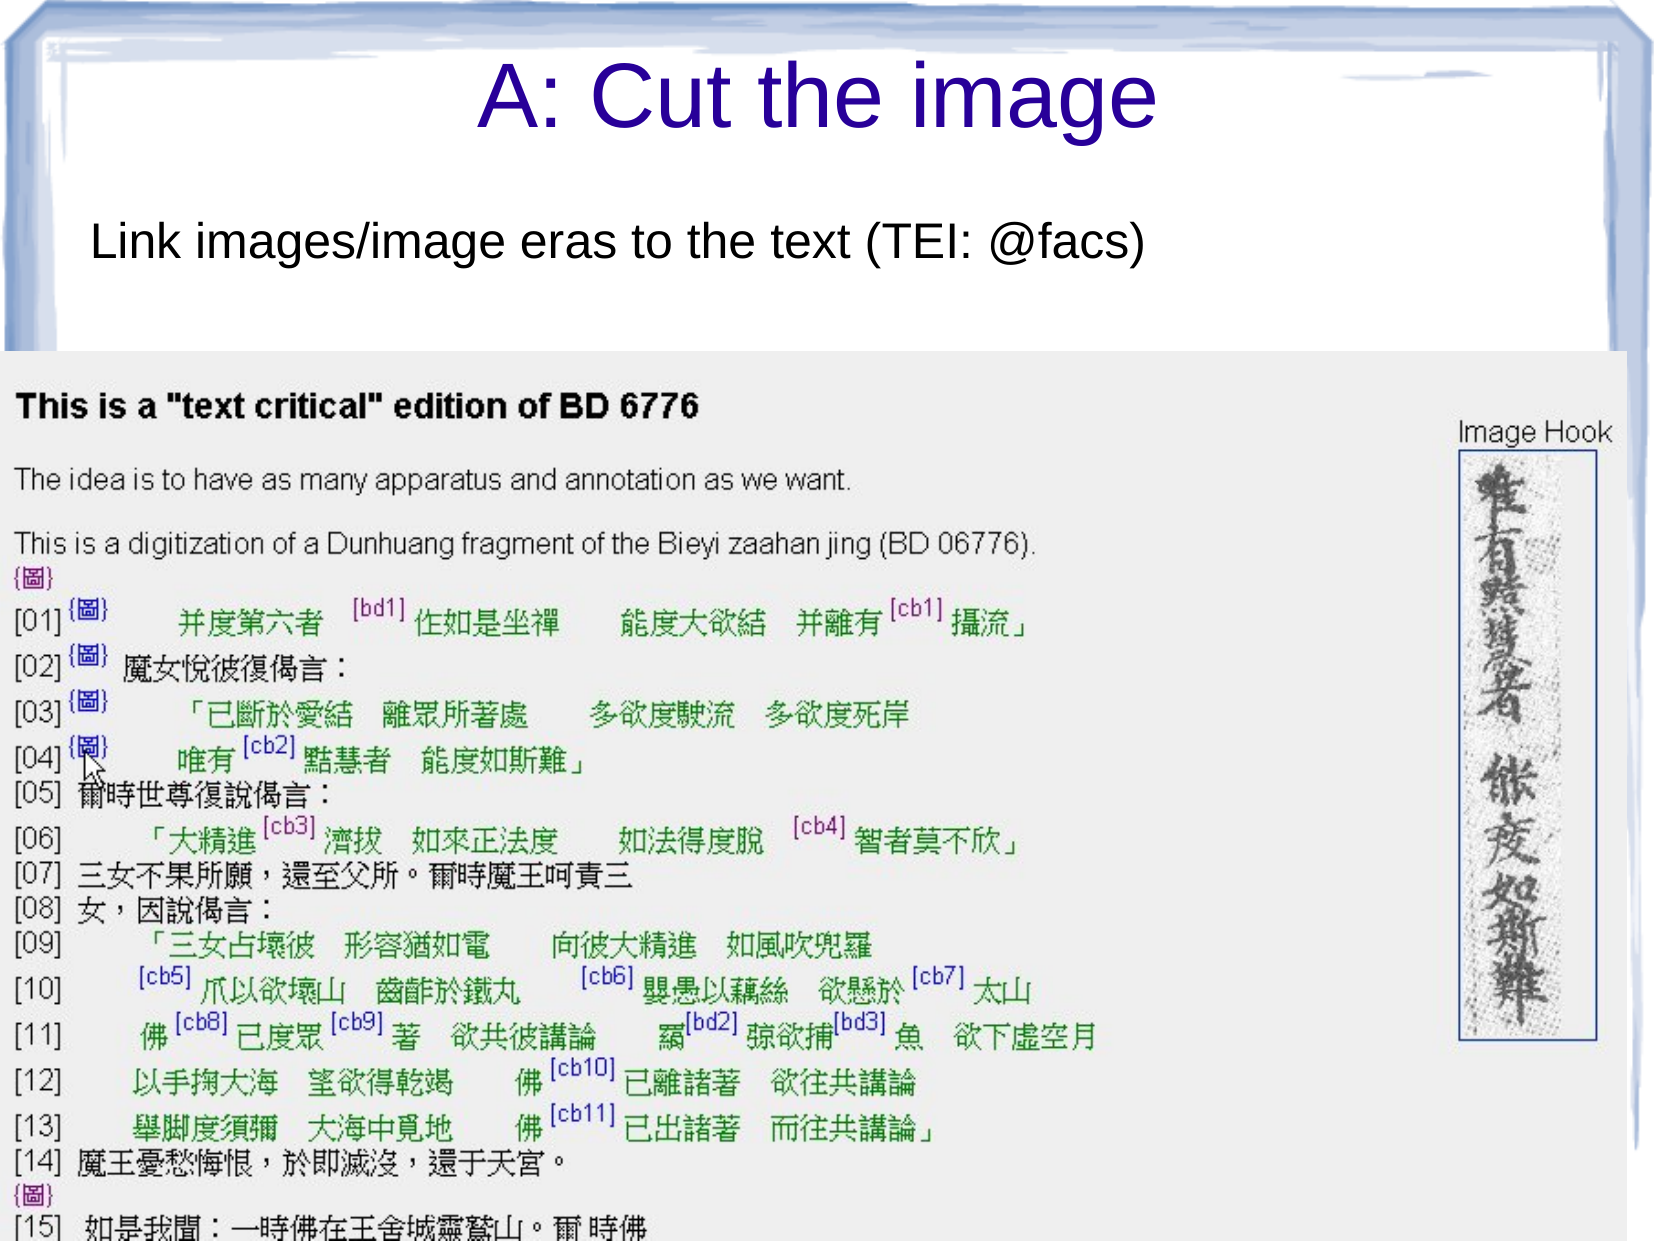

# A: Cut the image
Link images/image eras to the text (TEI: @facs)